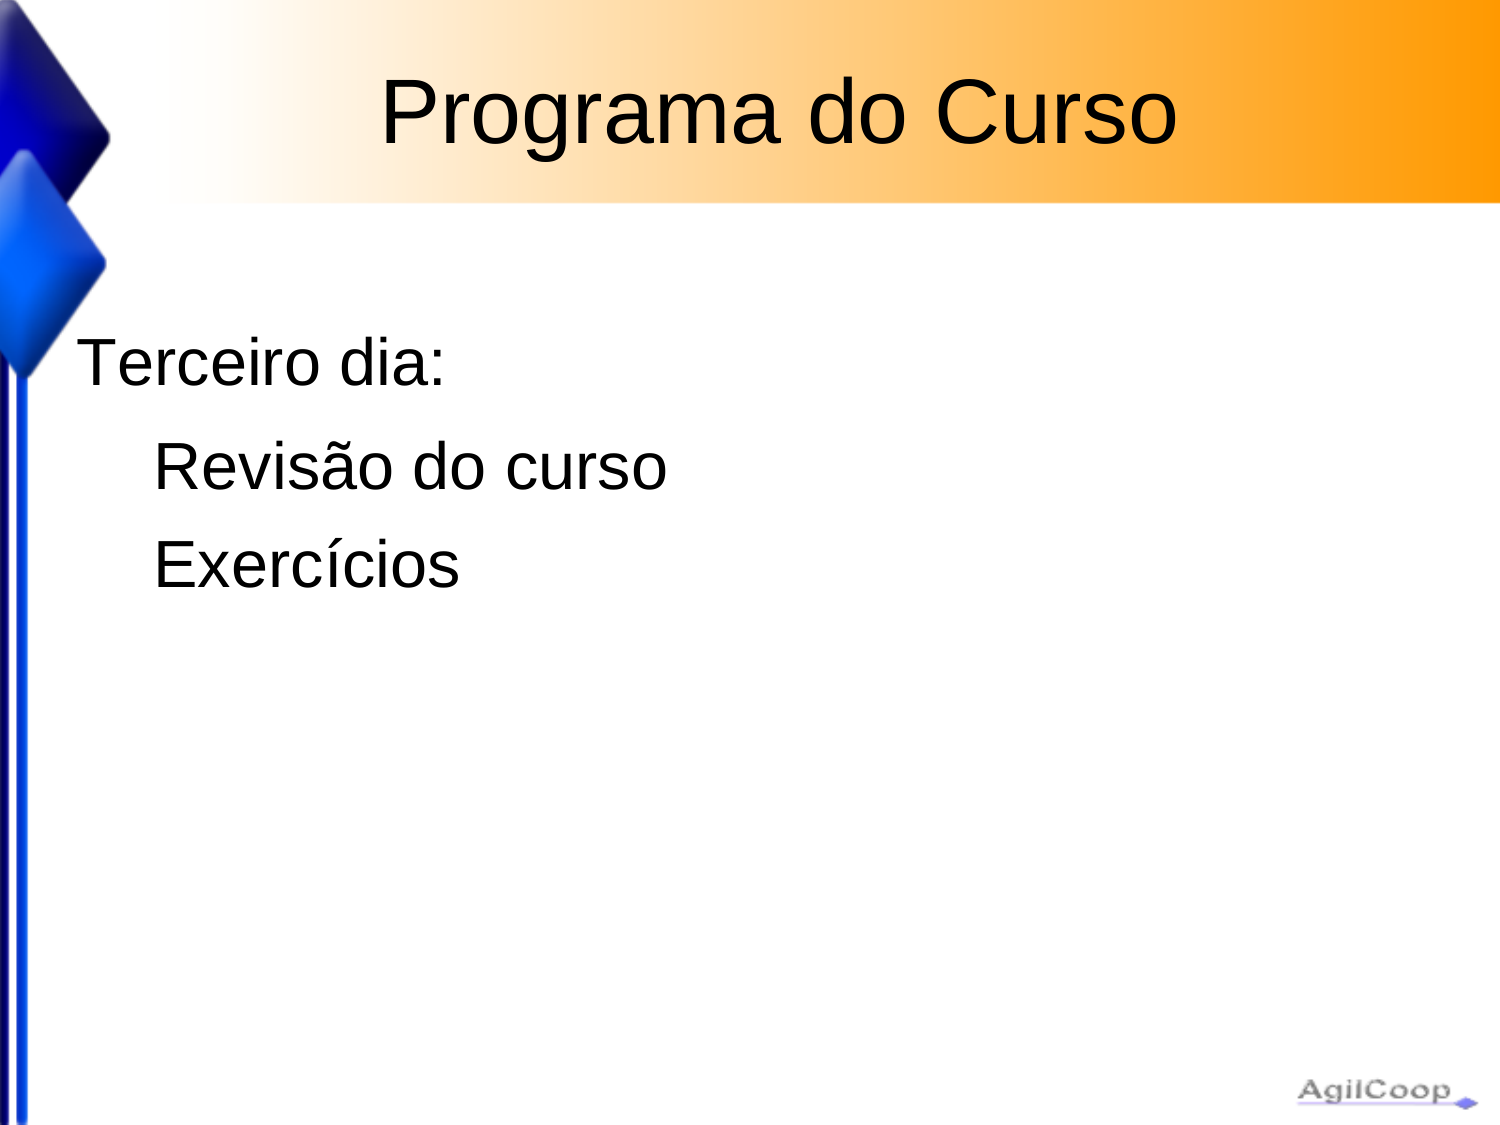

# Programa do Curso
Terceiro dia:
Revisão do curso
Exercícios
Copyleft AgilCoop 2007
4